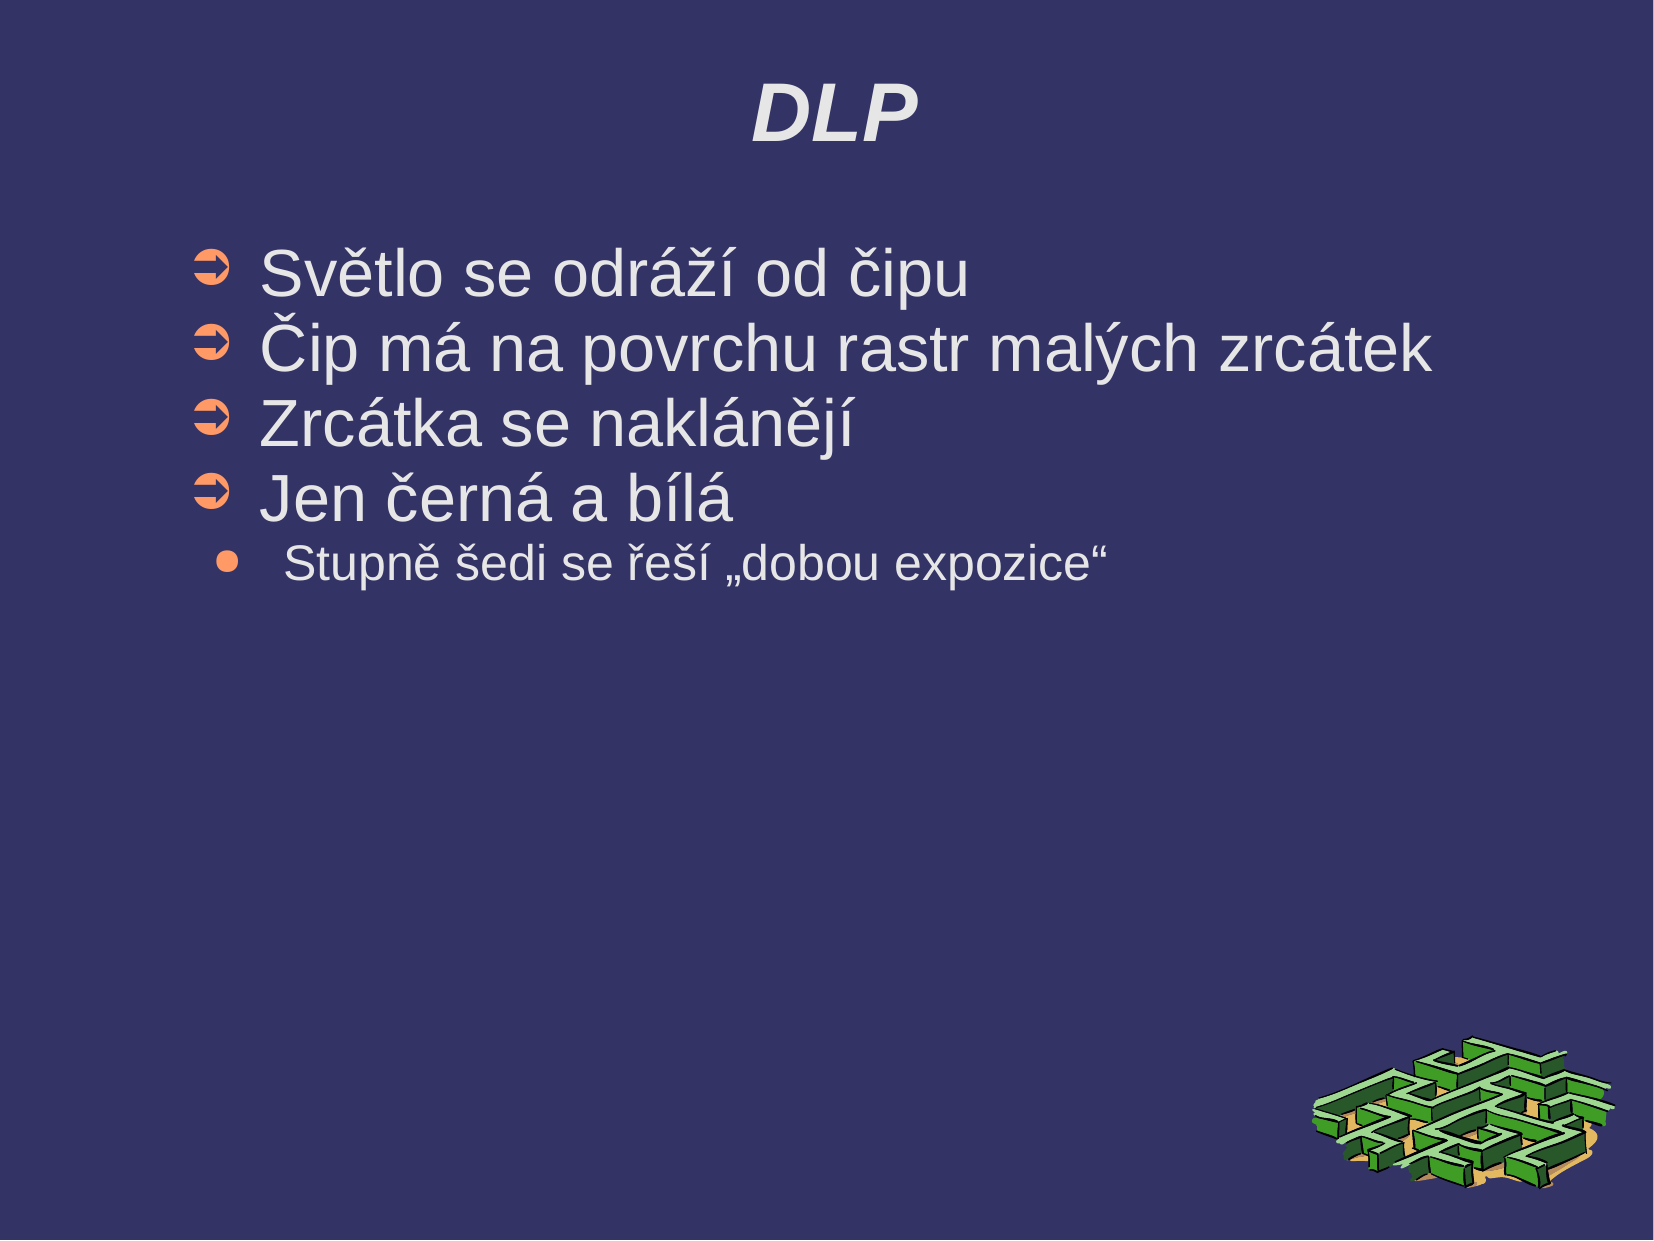

# DLP
Světlo se odráží od čipu
Čip má na povrchu rastr malých zrcátek
Zrcátka se naklánějí
Jen černá a bílá
Stupně šedi se řeší „dobou expozice“